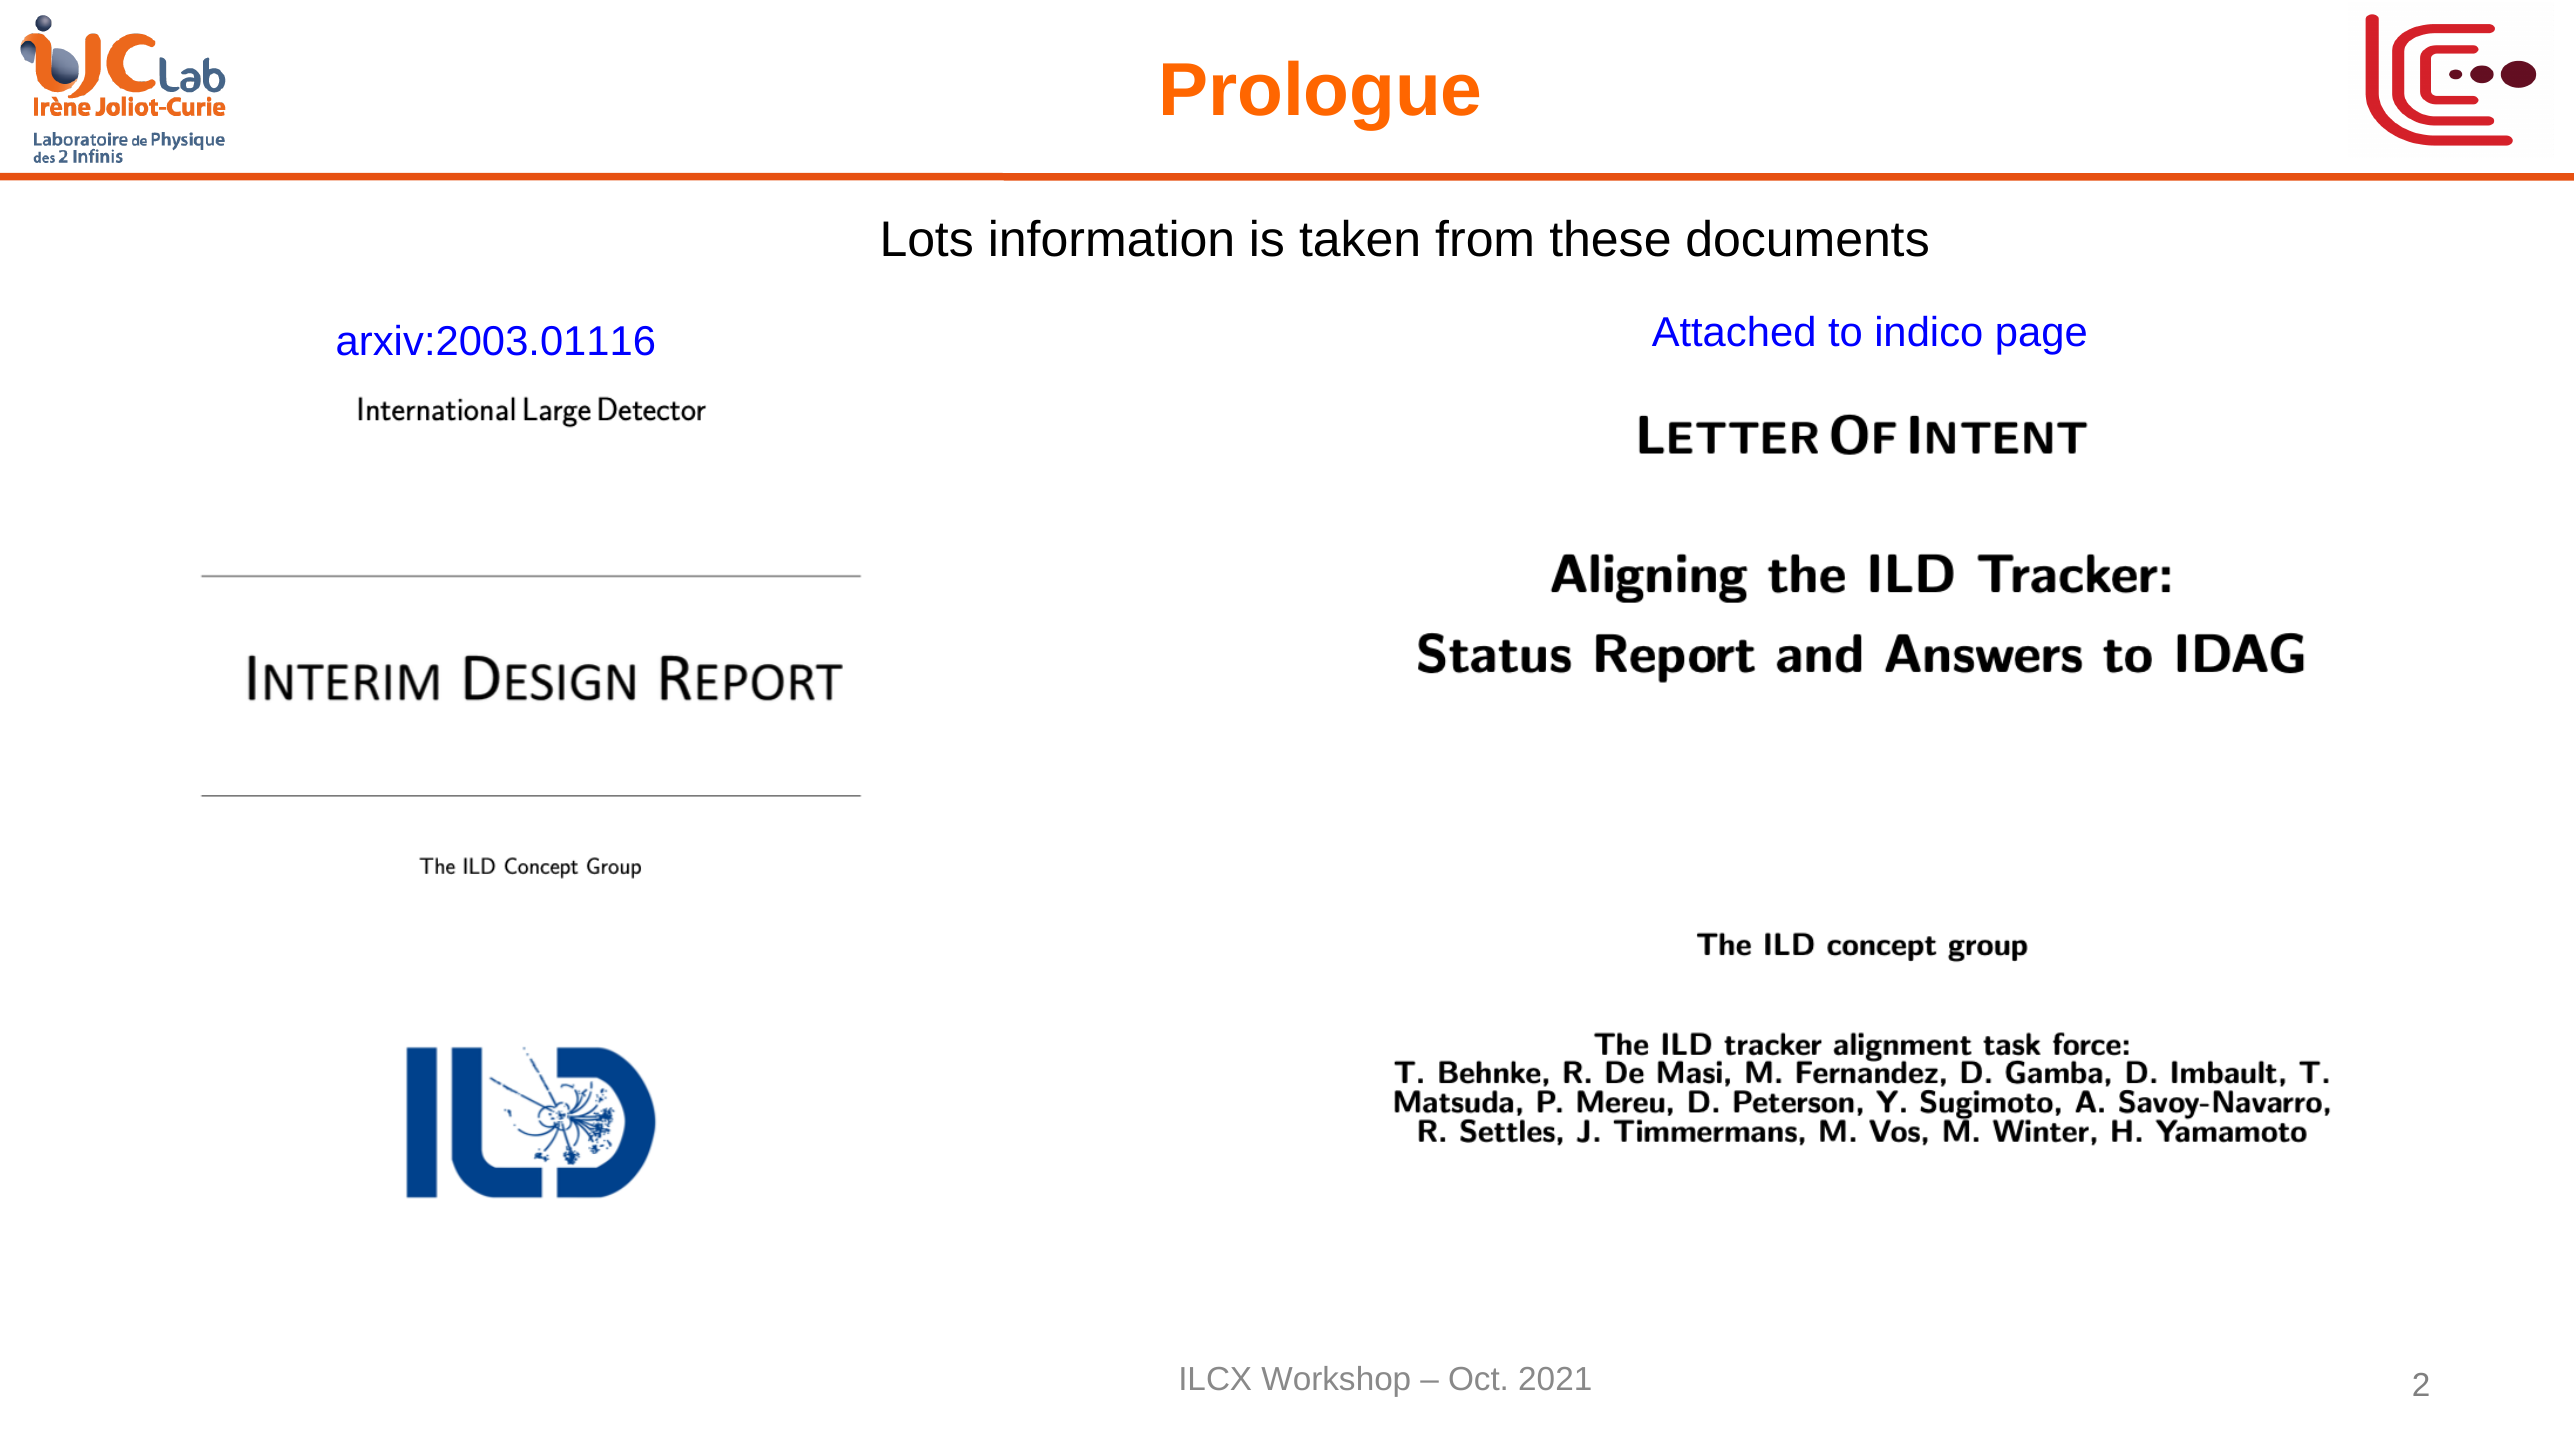

# Prologue
 Lots information is taken from these documents
Attached to indico page
arxiv:2003.01116
2